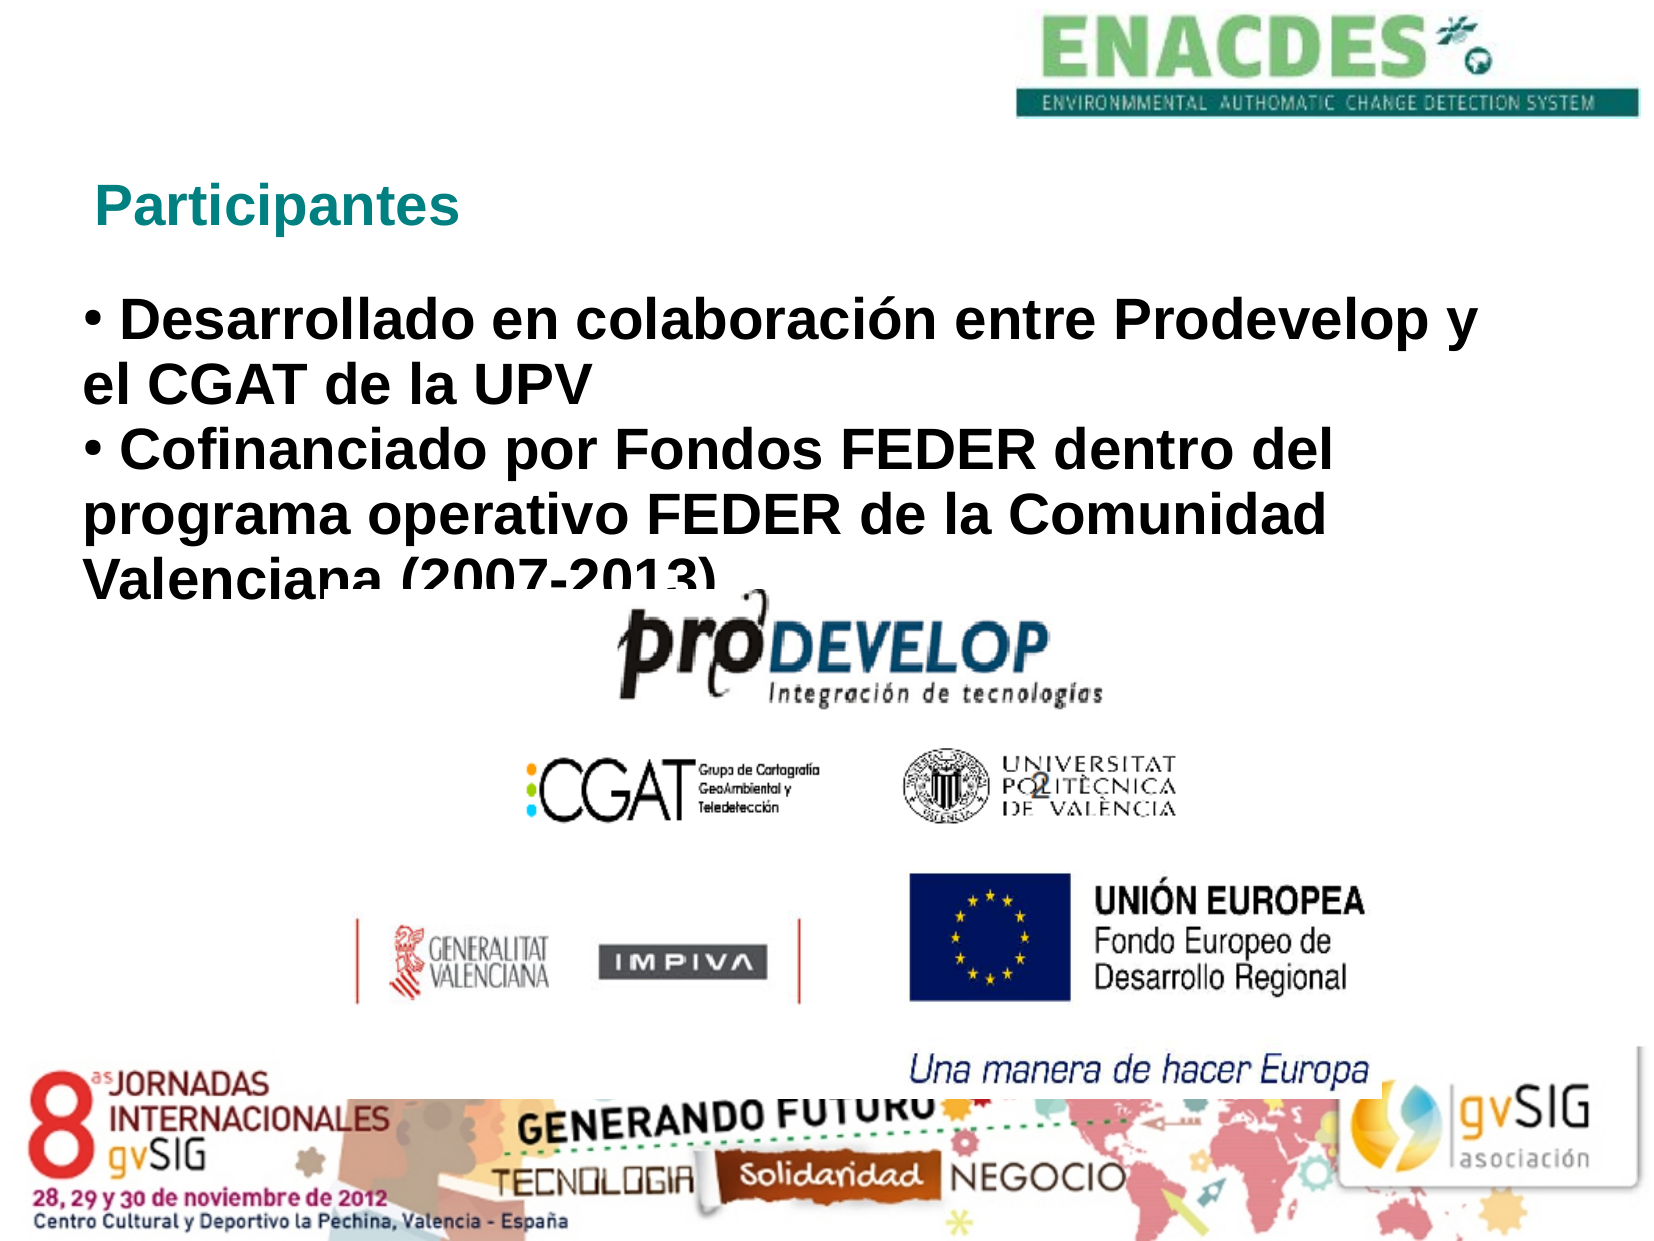

Participantes
# Desarrollado en colaboración entre Prodevelop y el CGAT de la UPV
 Cofinanciado por Fondos FEDER dentro del programa operativo FEDER de la Comunidad Valenciana (2007-2013)